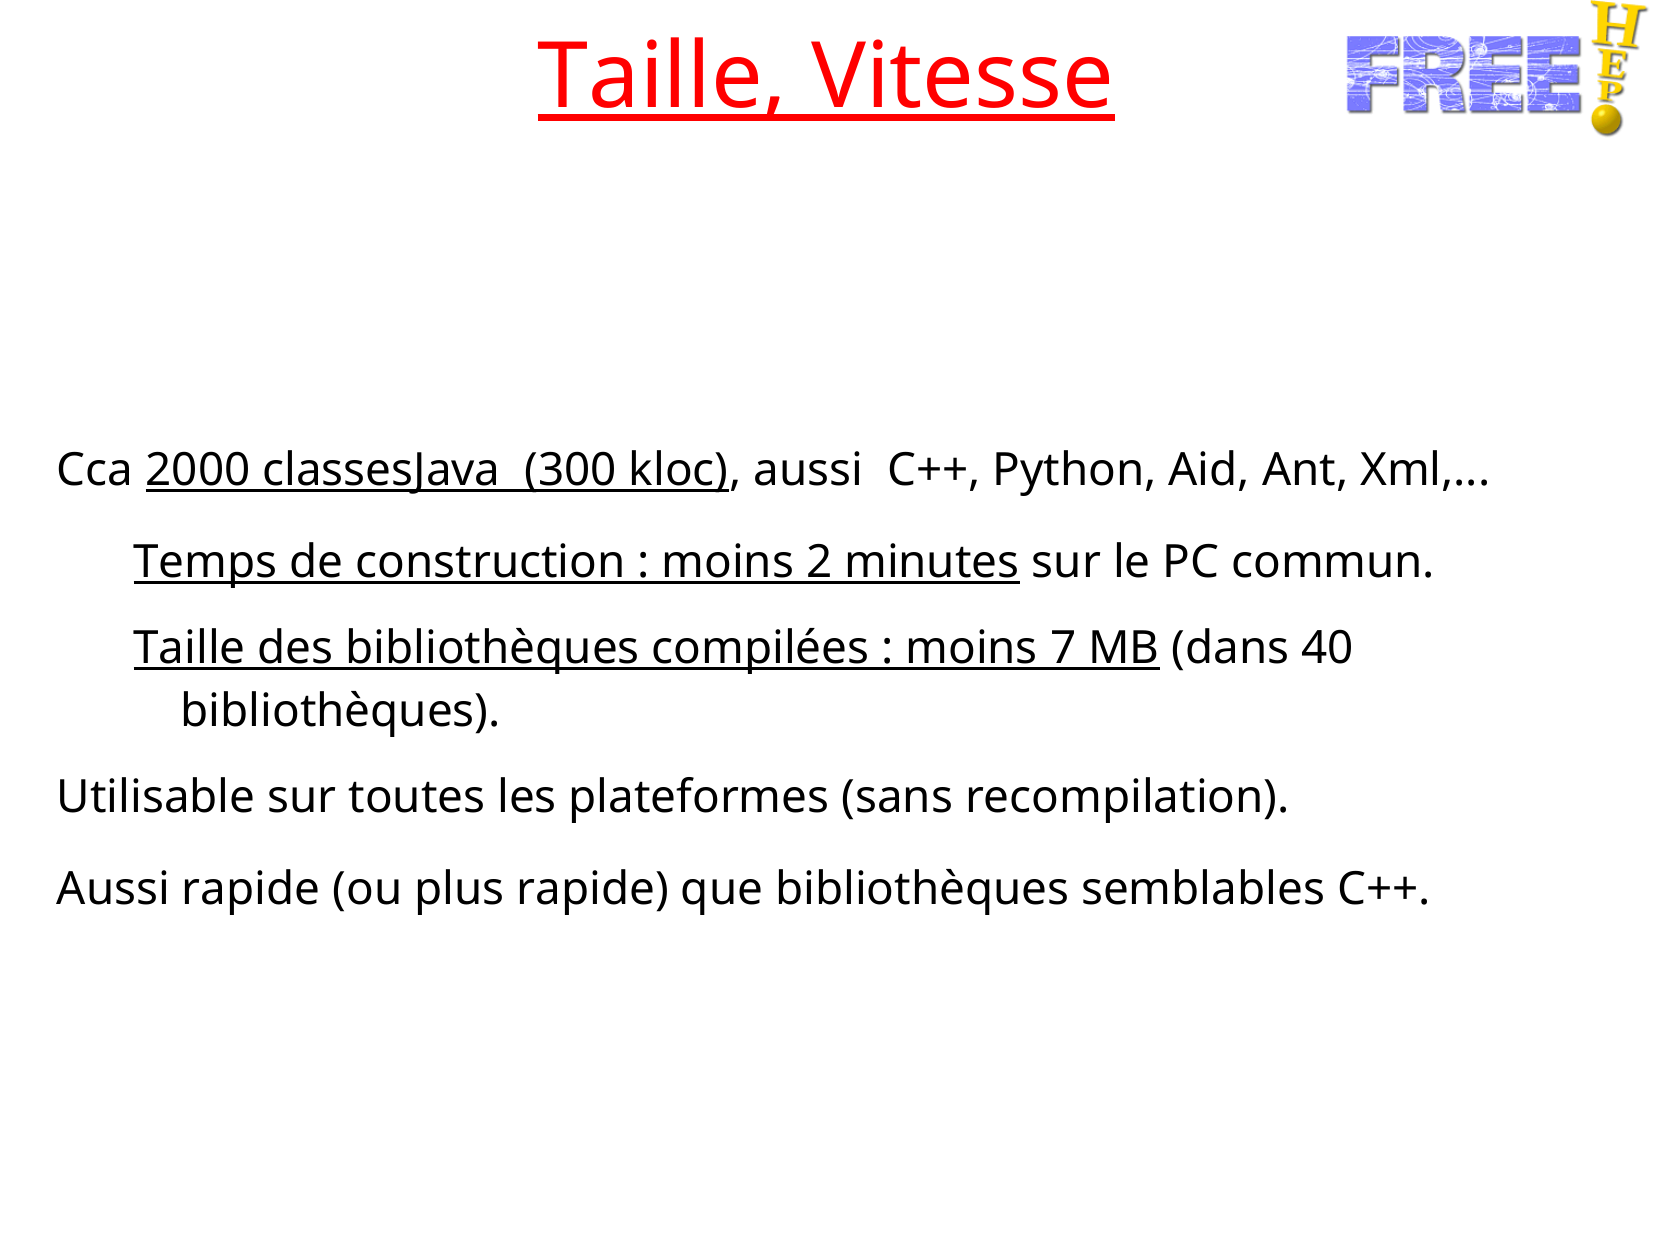

# Taille, Vitesse
Cca 2000 classesJava (300 kloc), aussi C++, Python, Aid, Ant, Xml,...
Temps de construction : moins 2 minutes sur le PC commun.
Taille des bibliothèques compilées : moins 7 MB (dans 40 bibliothèques).
Utilisable sur toutes les plateformes (sans recompilation).
Aussi rapide (ou plus rapide) que bibliothèques semblables C++.